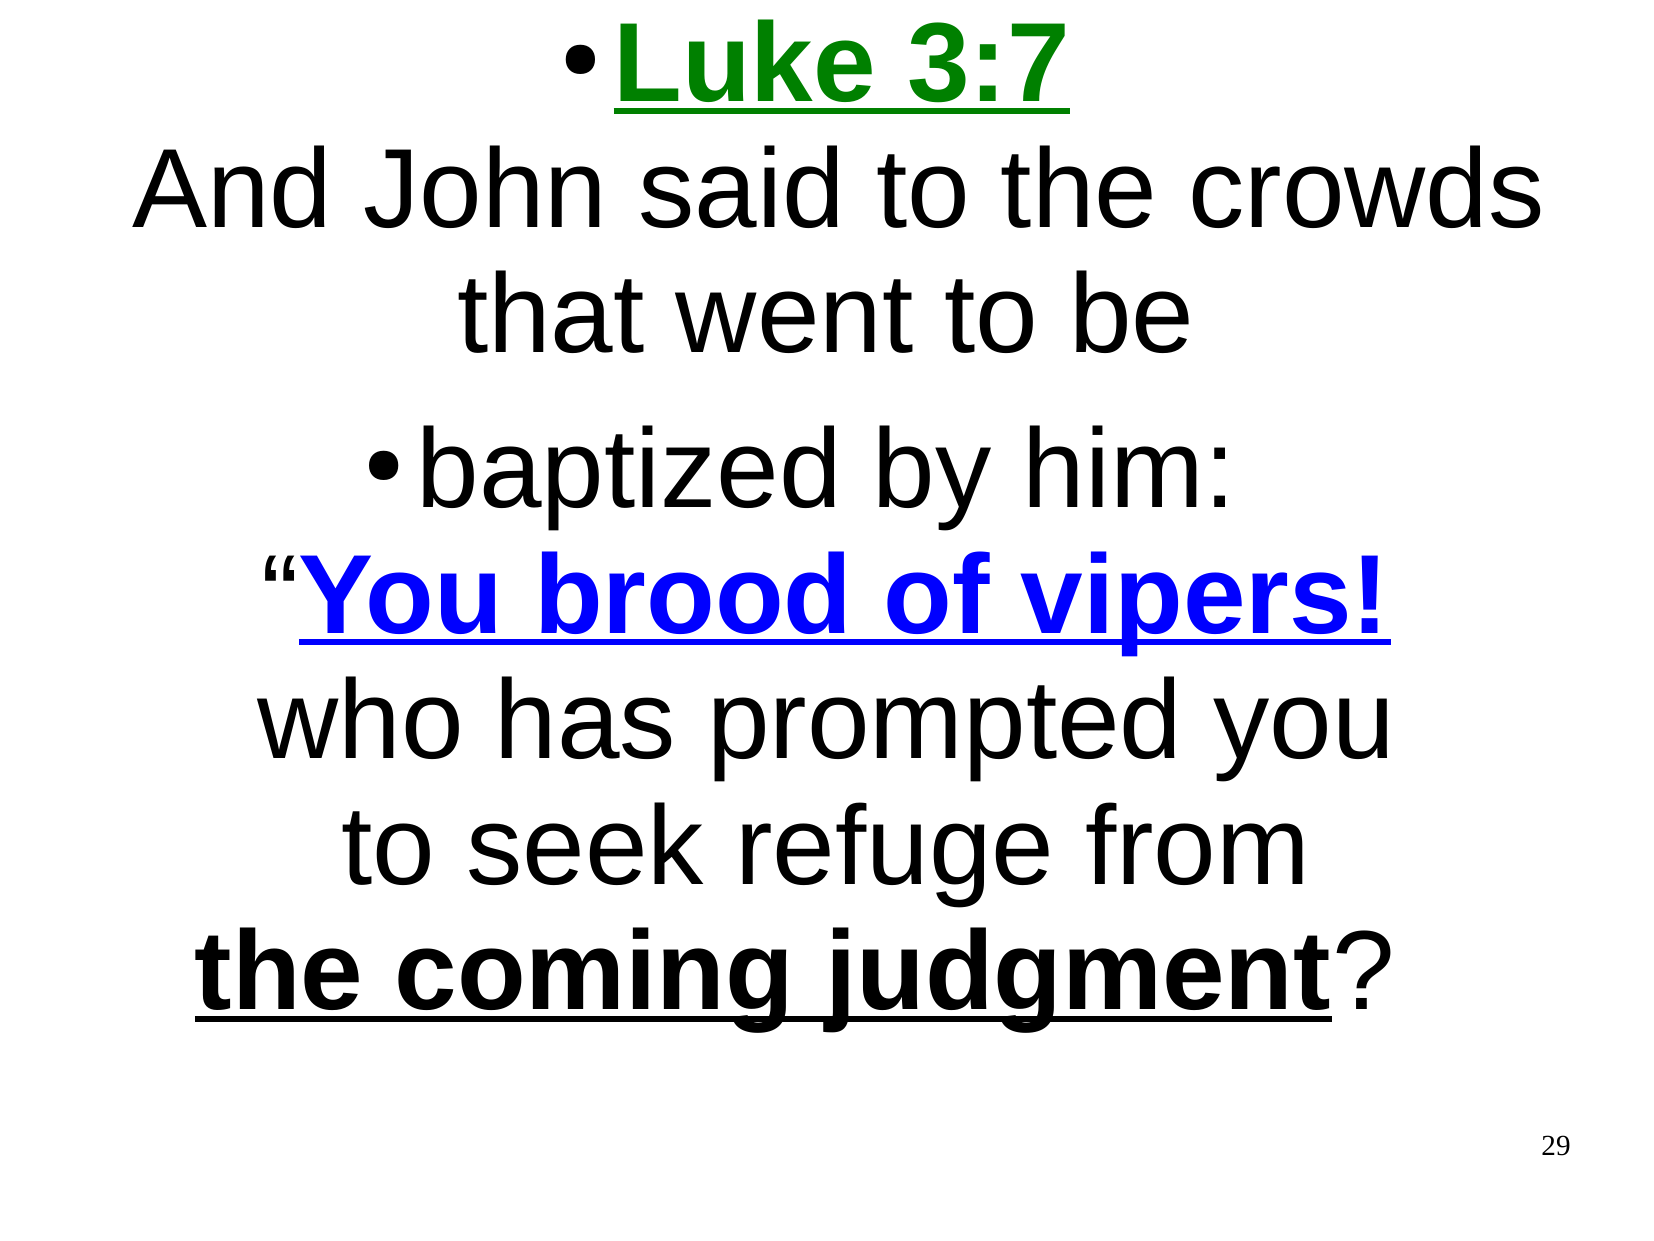

# Luke 3:7 And John said to the crowds that went to be
baptized by him:
“You brood of vipers!
who has prompted you
to seek refuge from
the coming judgment?
29